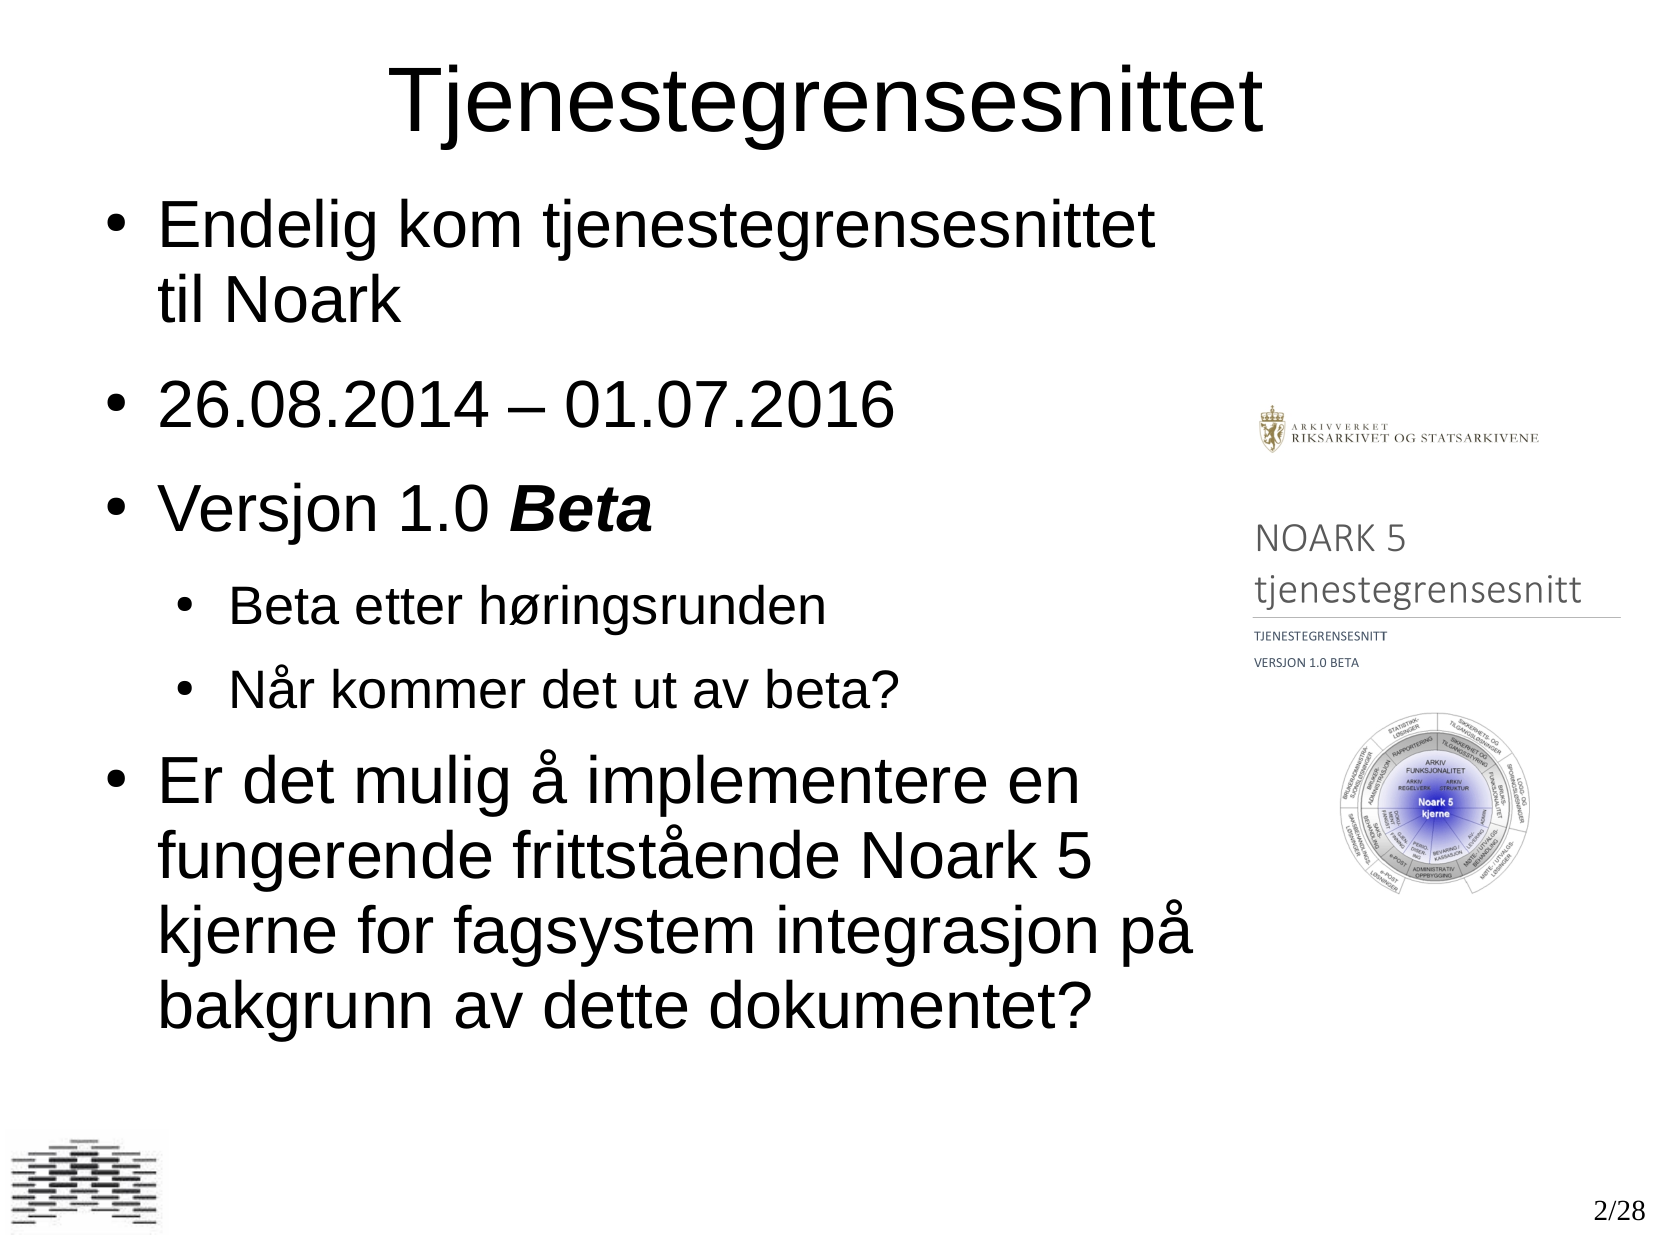

# Tjenestegrensesnittet
Endelig kom tjenestegrensesnittet til Noark
26.08.2014 – 01.07.2016
Versjon 1.0 Beta
Beta etter høringsrunden
Når kommer det ut av beta?
Er det mulig å implementere en fungerende frittstående Noark 5 kjerne for fagsystem integrasjon på bakgrunn av dette dokumentet?